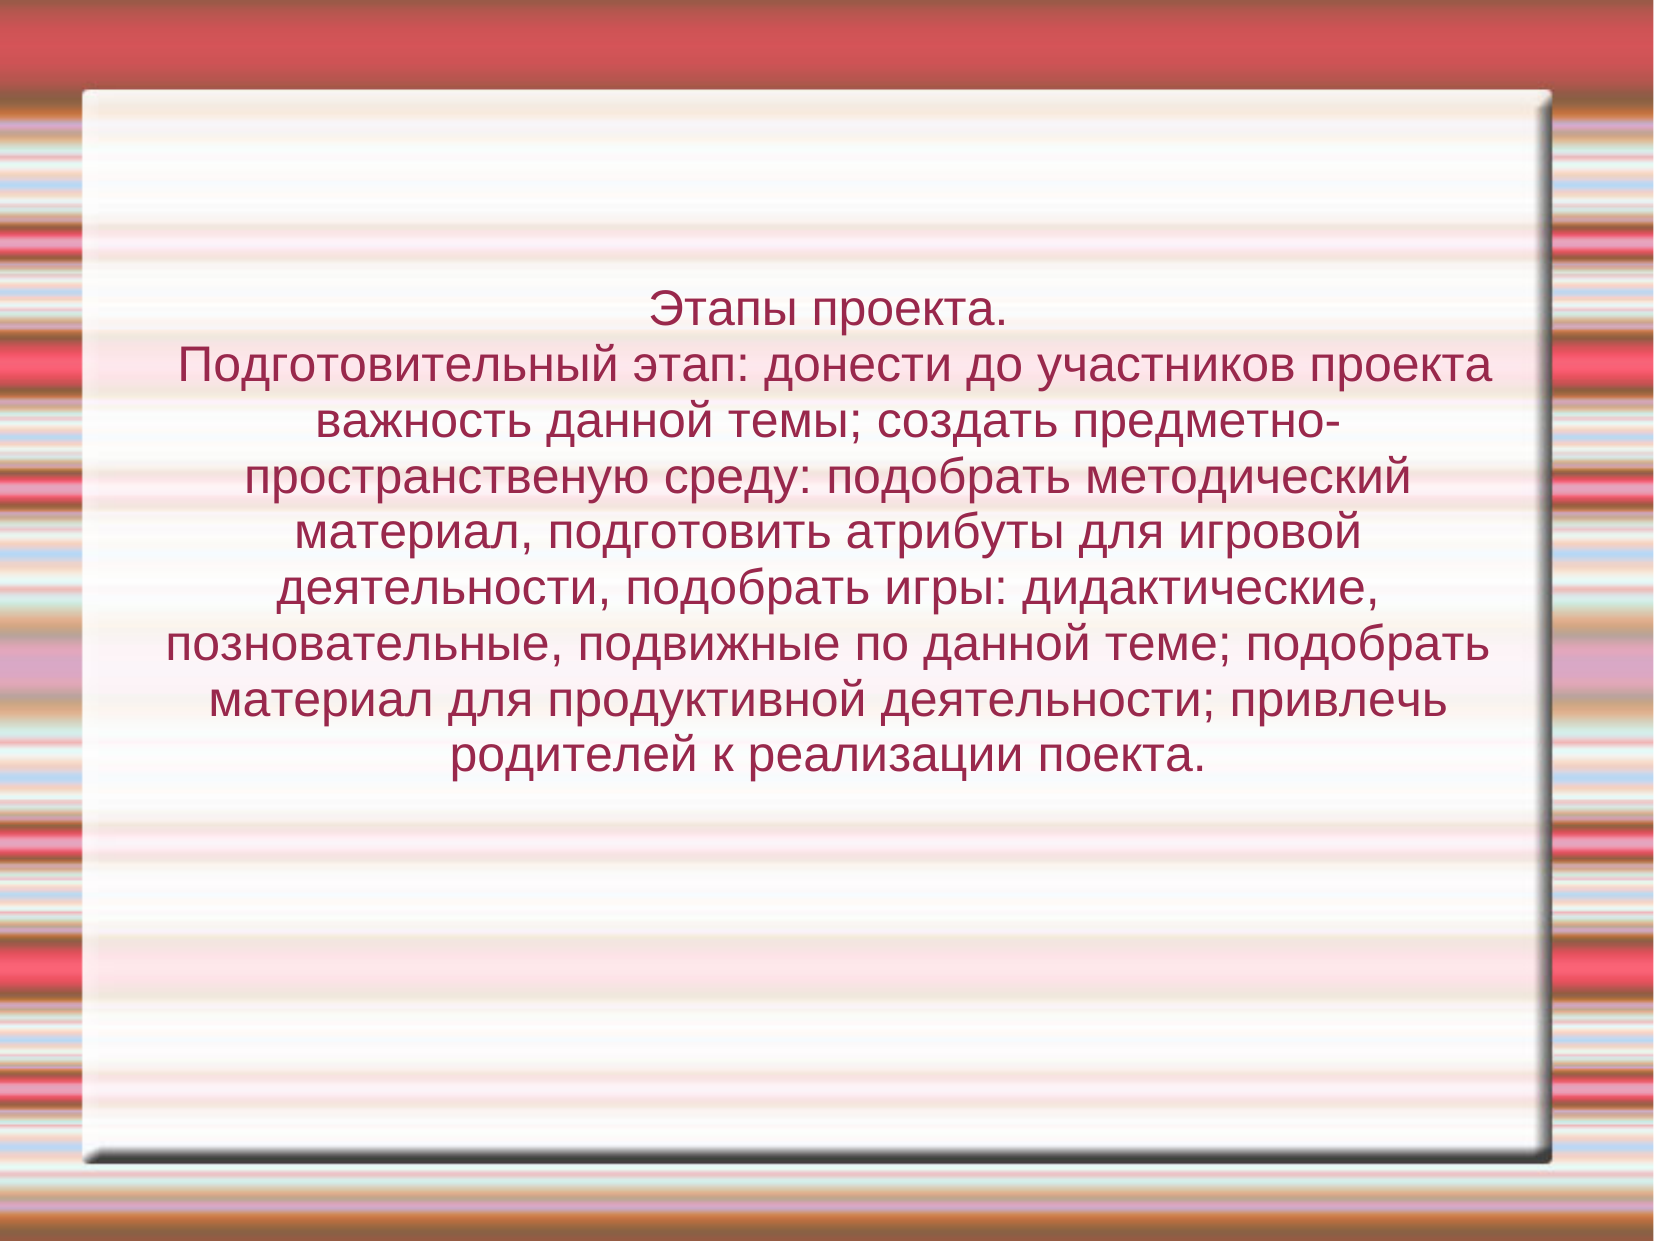

# Этапы проекта. Подготовительный этап: донести до участников проекта важность данной темы; создать предметно-пространственую среду: подобрать методический материал, подготовить атрибуты для игровой деятельности, подобрать игры: дидактические, позновательные, подвижные по данной теме; подобрать материал для продуктивной деятельности; привлечь родителей к реализации поекта.